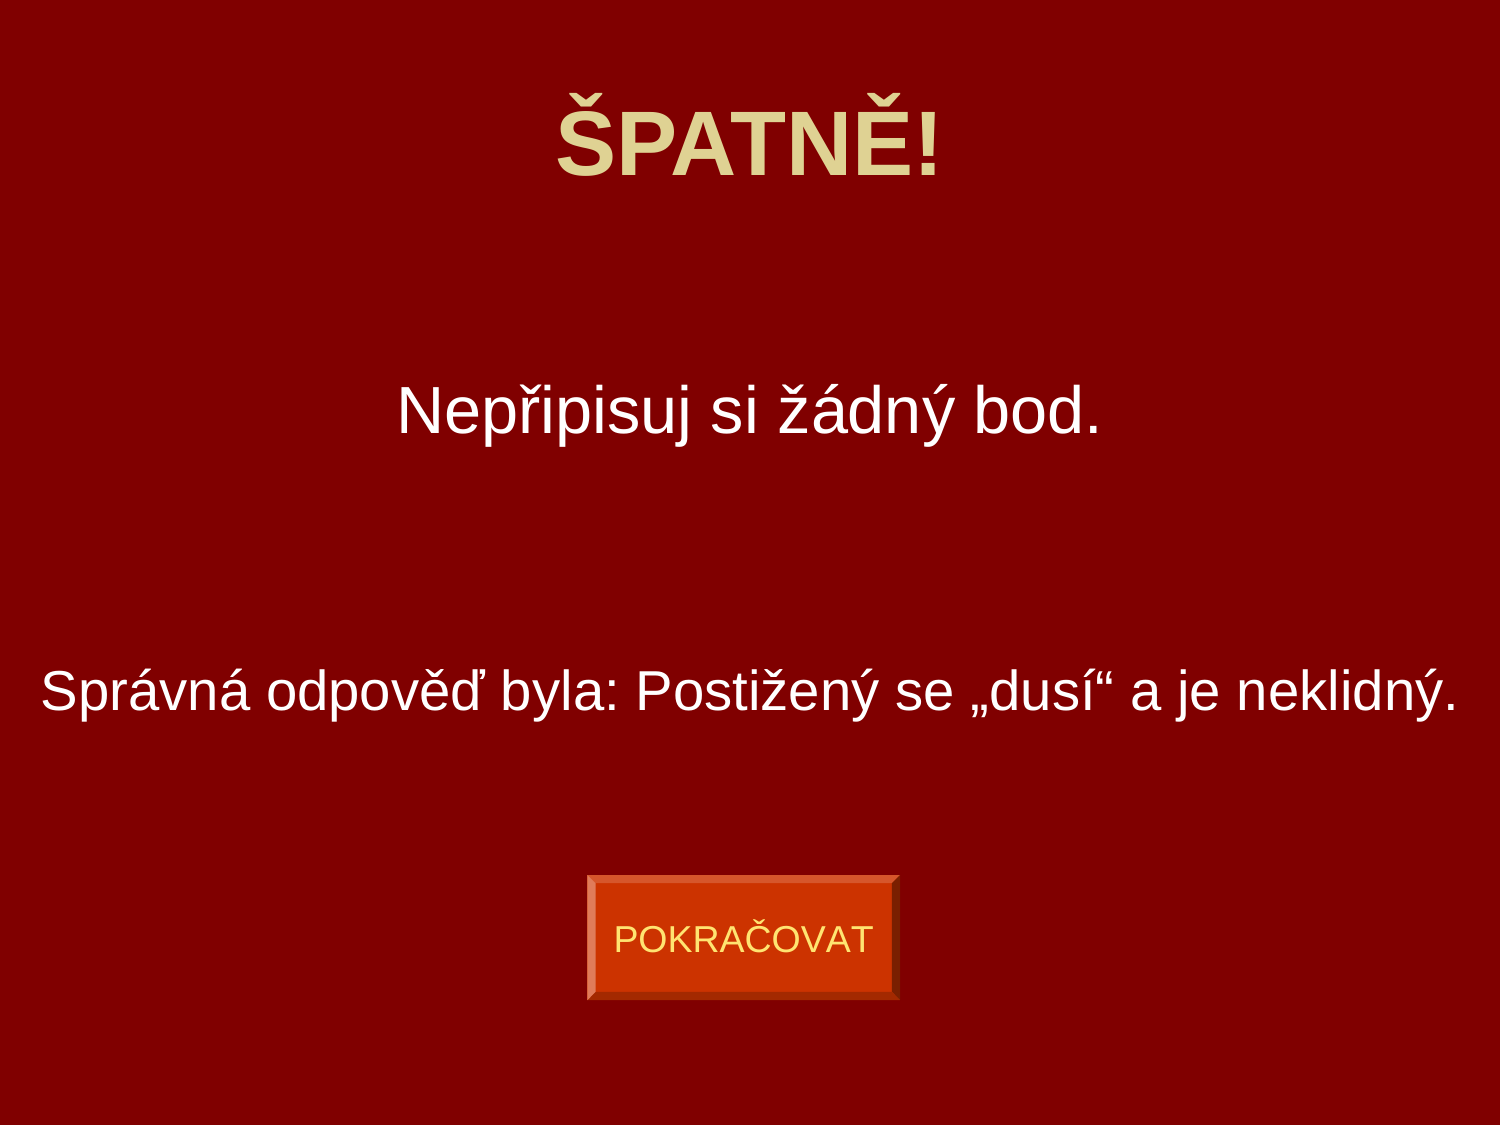

# ŠPATNĚ!
Nepřipisuj si žádný bod.
Správná odpověď byla: Postižený se „dusí“ a je neklidný.
POKRAČOVAT